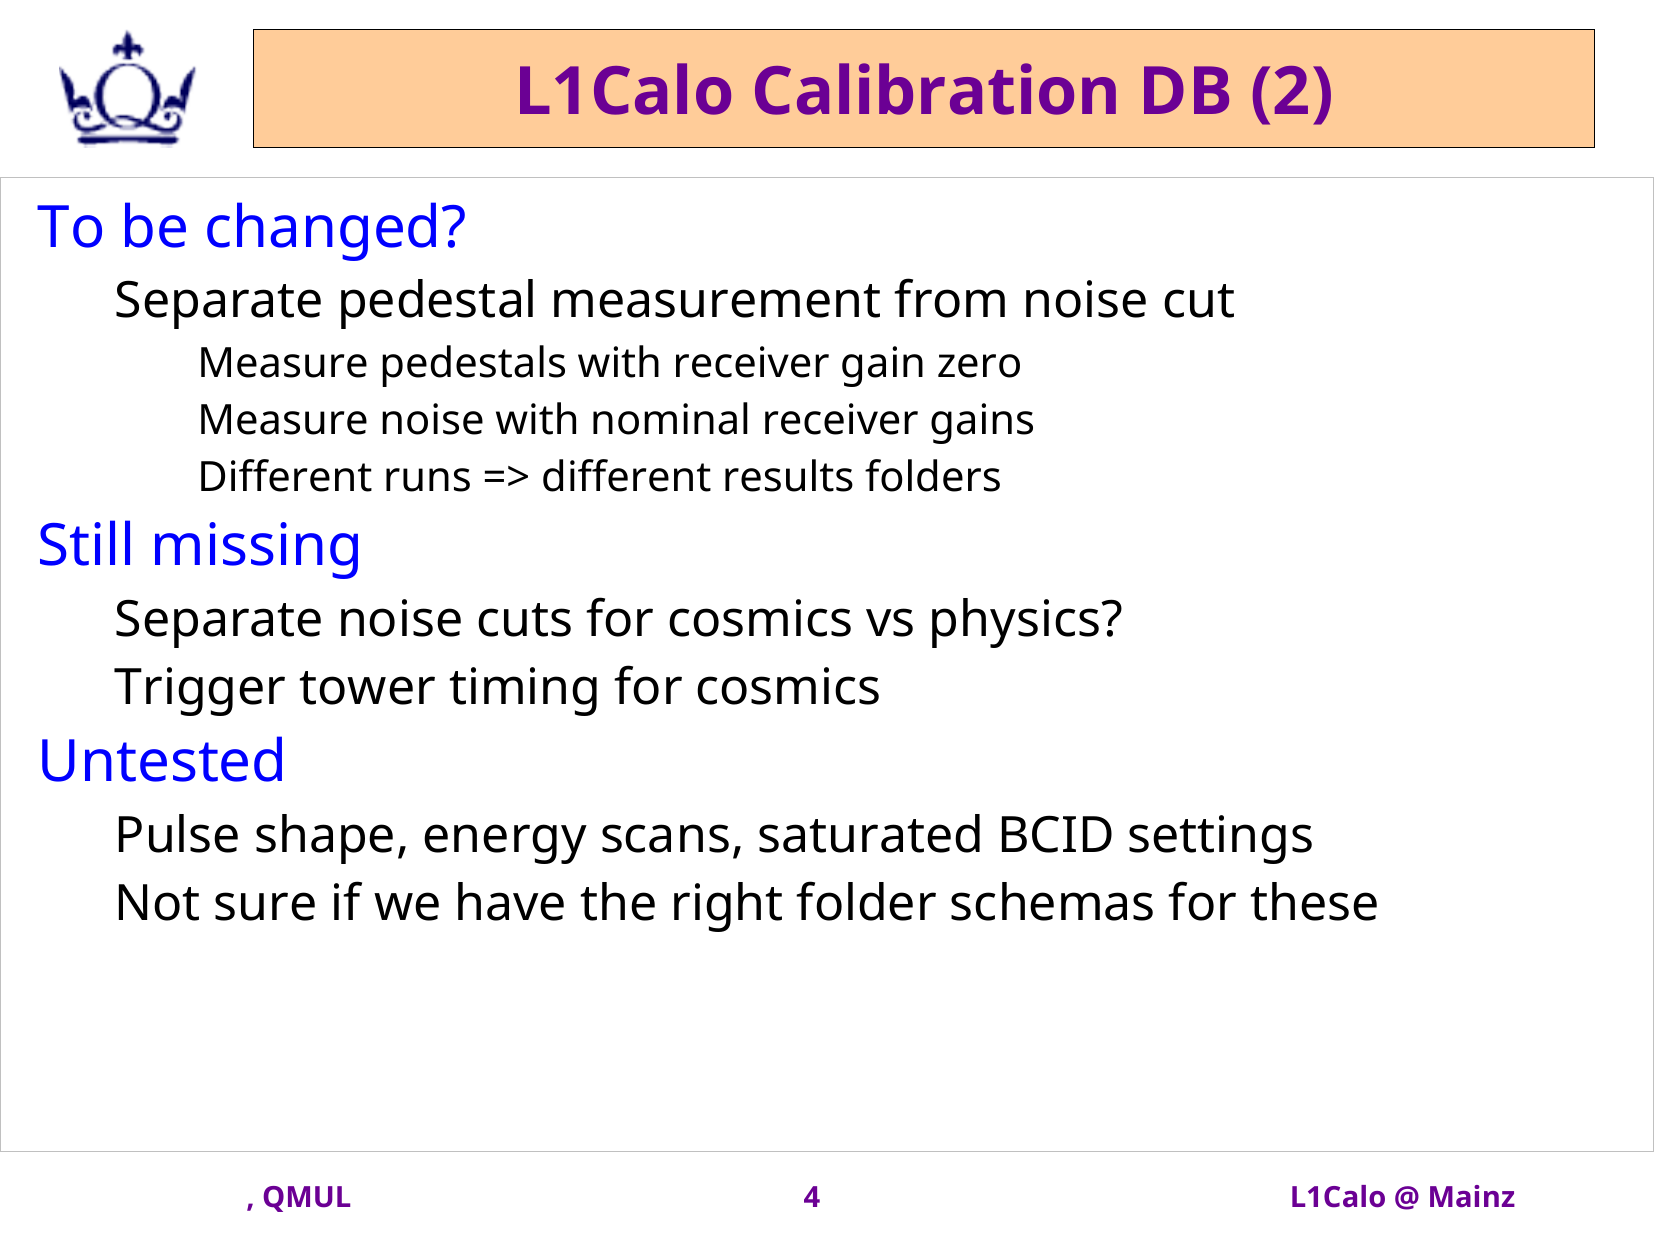

# L1Calo Calibration DB (2)
To be changed?
Separate pedestal measurement from noise cut
Measure pedestals with receiver gain zero
Measure noise with nominal receiver gains
Different runs => different results folders
Still missing
Separate noise cuts for cosmics vs physics?
Trigger tower timing for cosmics
Untested
Pulse shape, energy scans, saturated BCID settings
Not sure if we have the right folder schemas for these